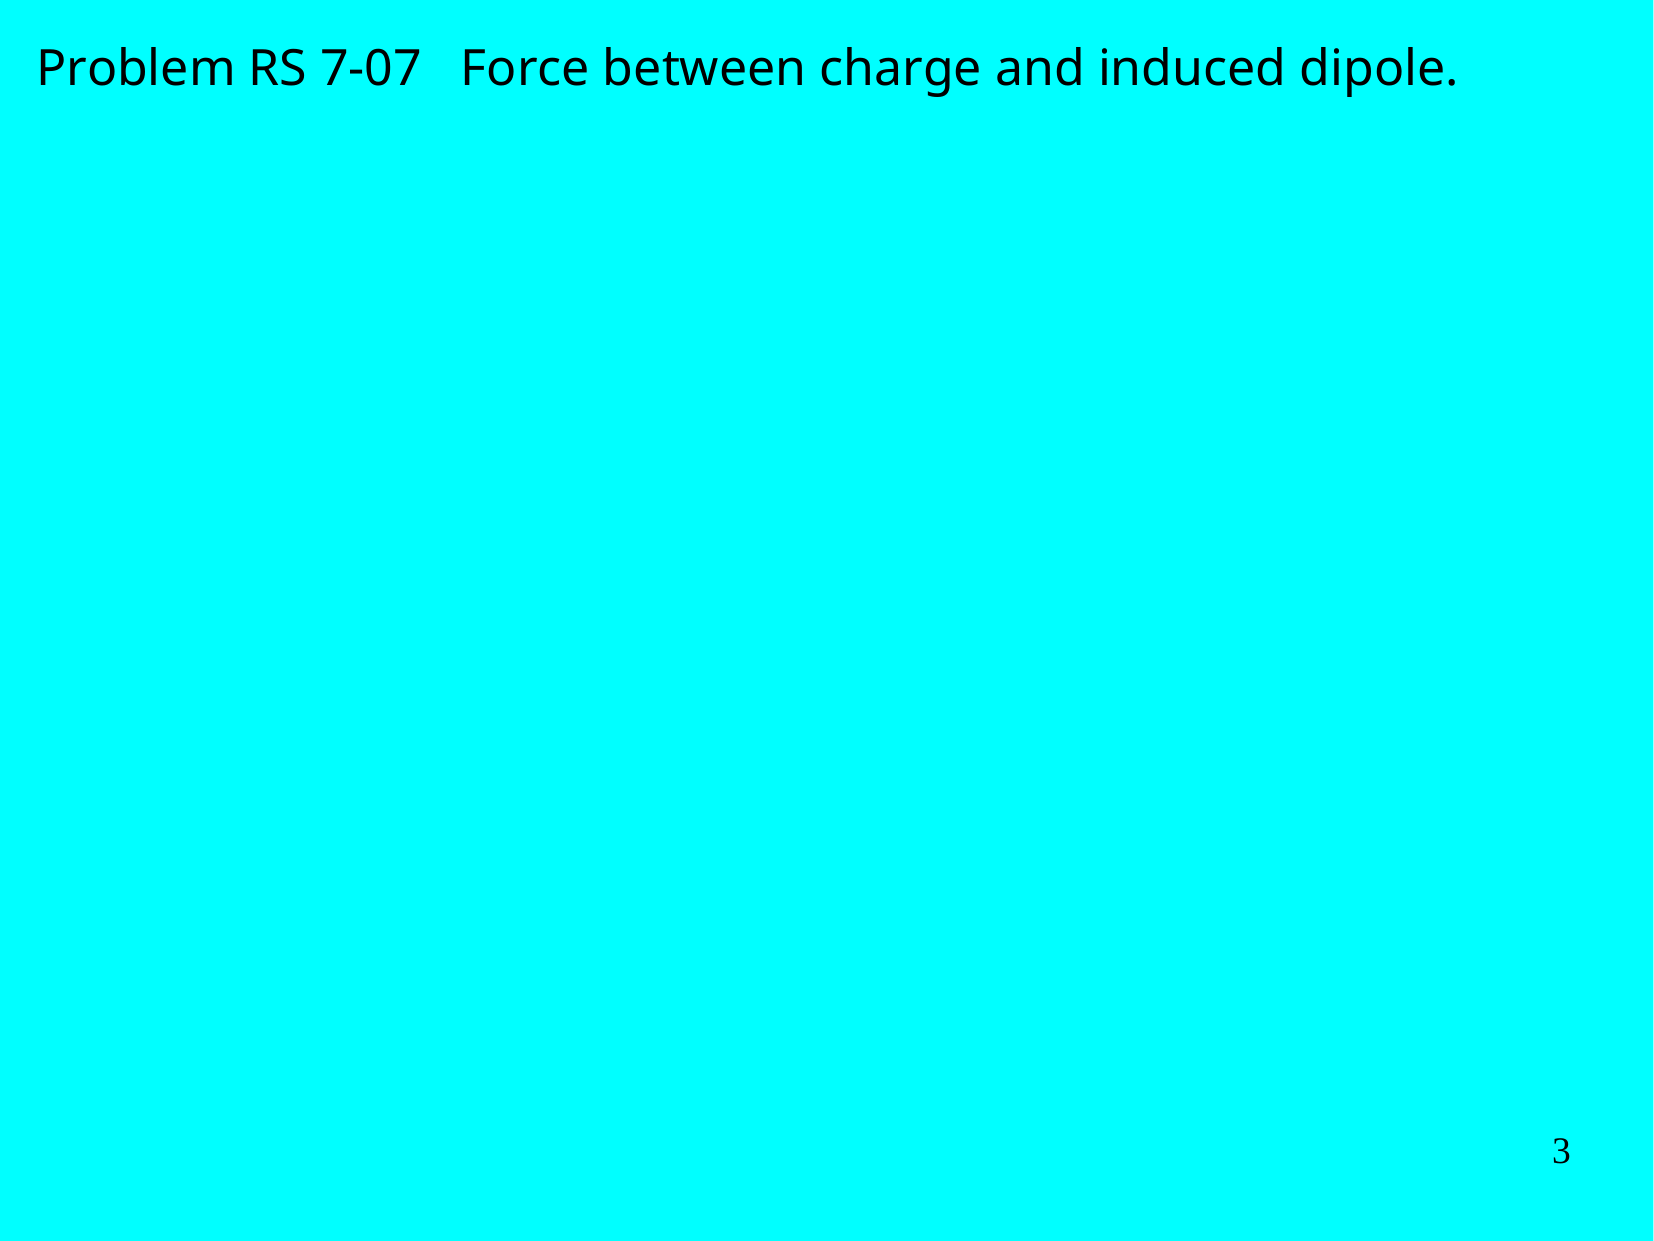

Problem RS 7-07 Force between charge and induced dipole.
3